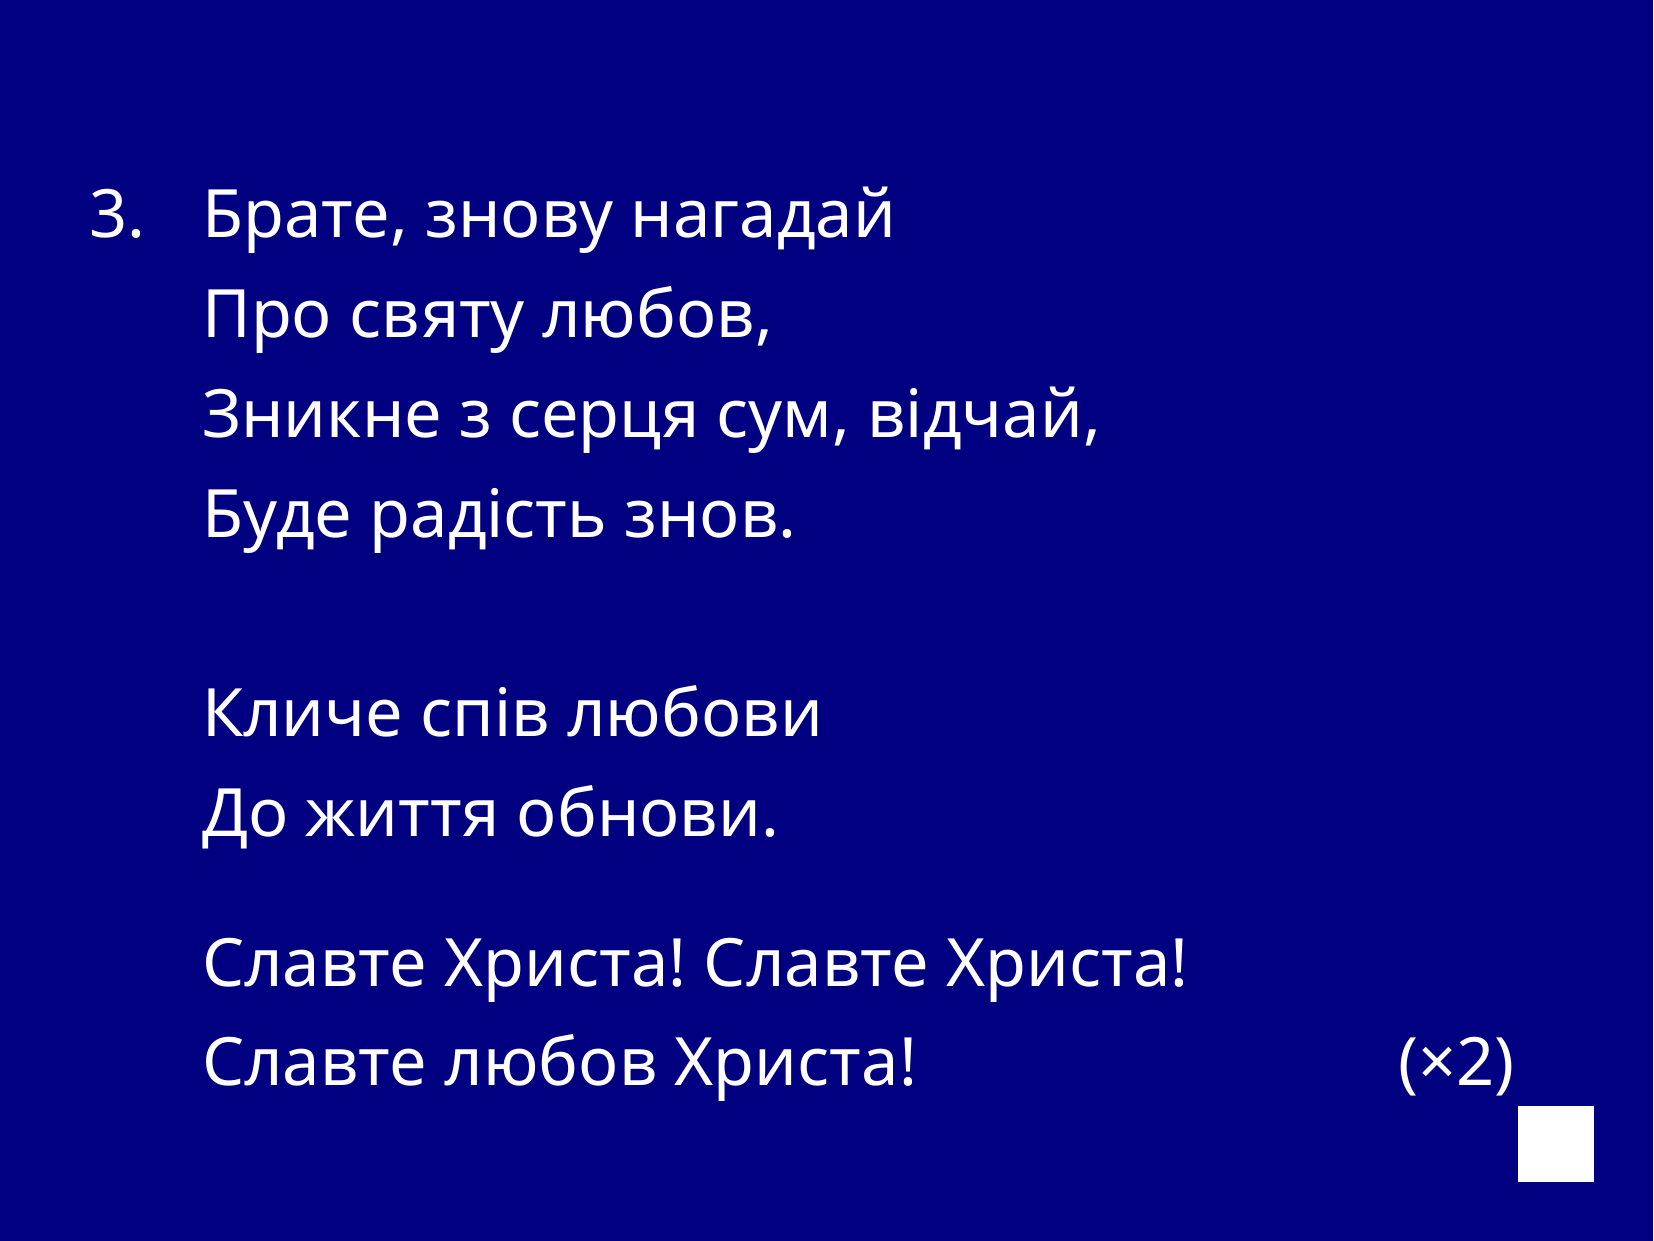

3.	Брате, знову нагадай
	Про святу любов,
	Зникне з серця сум, відчай,
	Буде радість знов.
	Кличе спів любови
	До життя обнови.
	Славте Христа! Славте Христа!
	Славте любов Христа!	(×2)